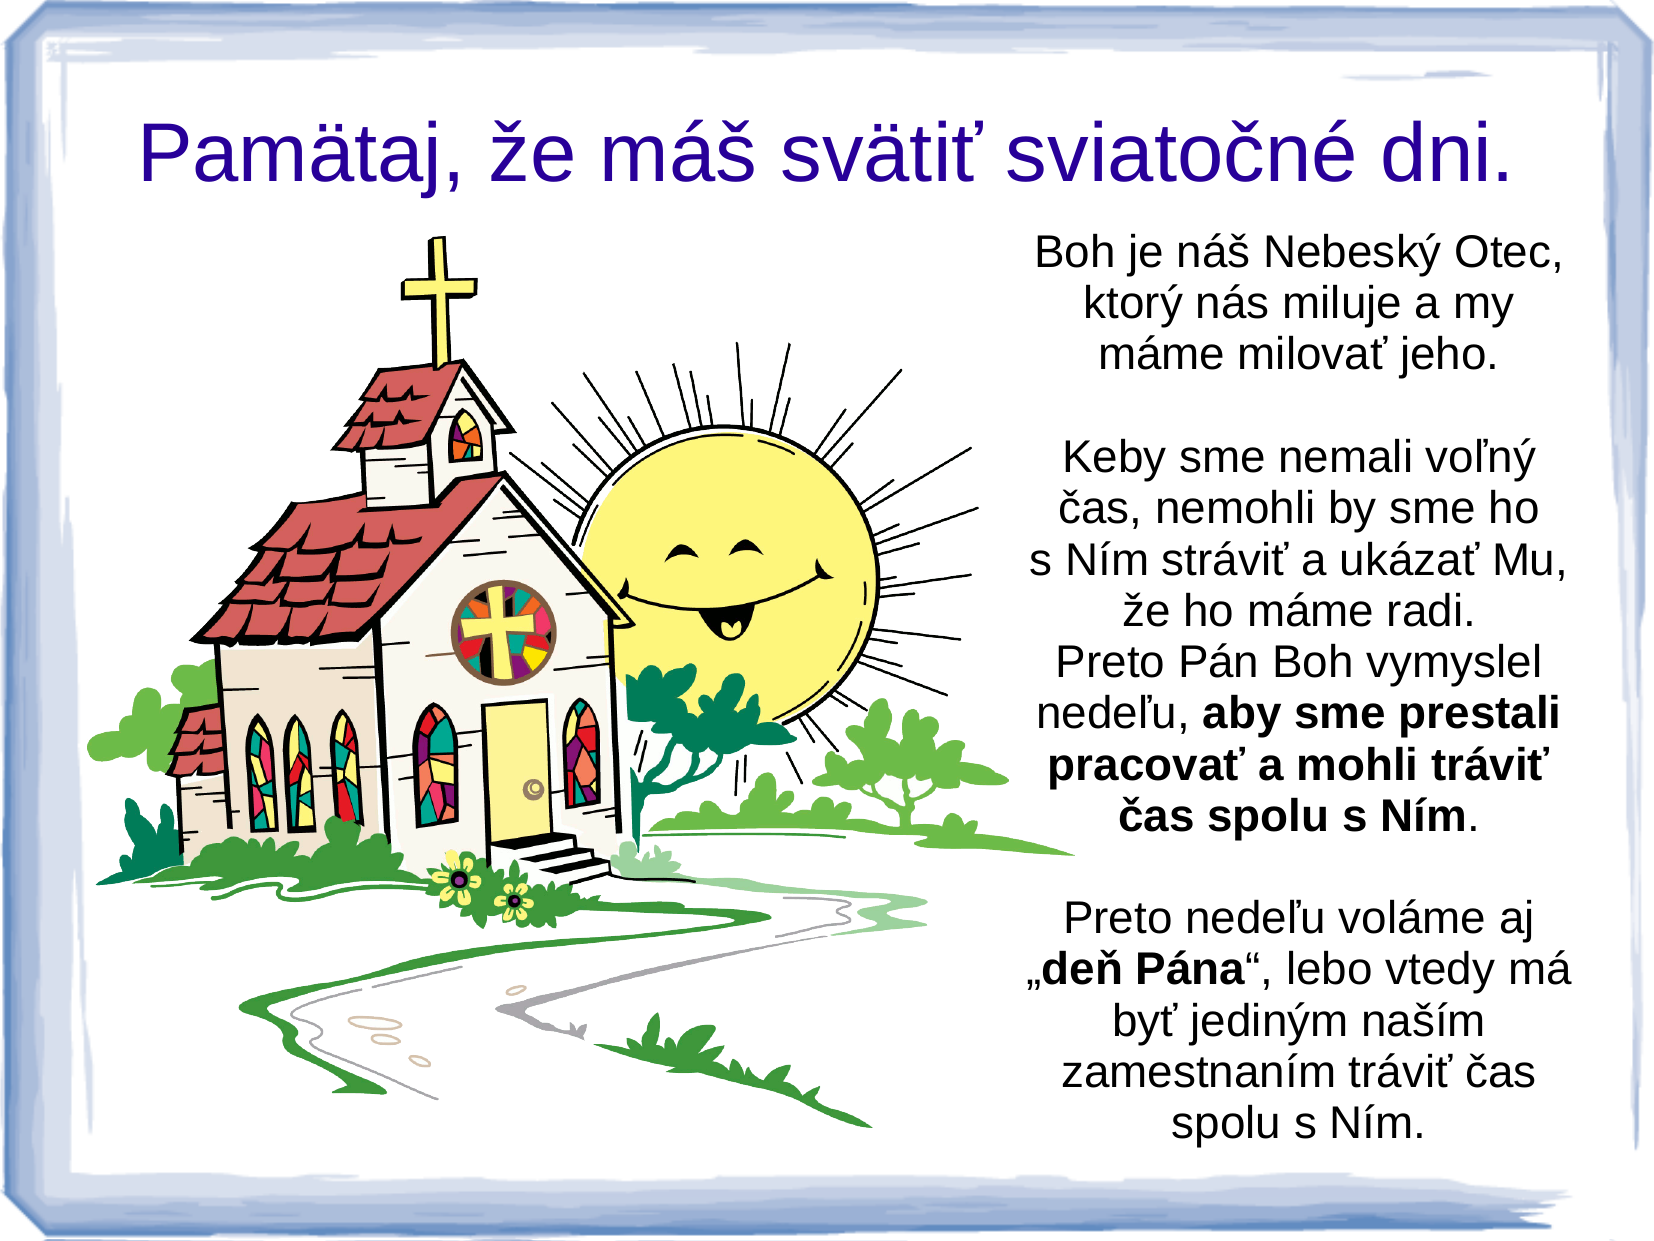

# Pamätaj, že máš svätiť sviatočné dni.
Boh je náš Nebeský Otec, ktorý nás miluje a my máme milovať jeho.
Keby sme nemali voľný čas, nemohli by sme ho
s Ním stráviť a ukázať Mu, že ho máme radi.
Preto Pán Boh vymyslel nedeľu, aby sme prestali pracovať a mohli tráviť čas spolu s Ním.
Preto nedeľu voláme aj „deň Pána“, lebo vtedy má byť jediným naším zamestnaním tráviť čas spolu s Ním.